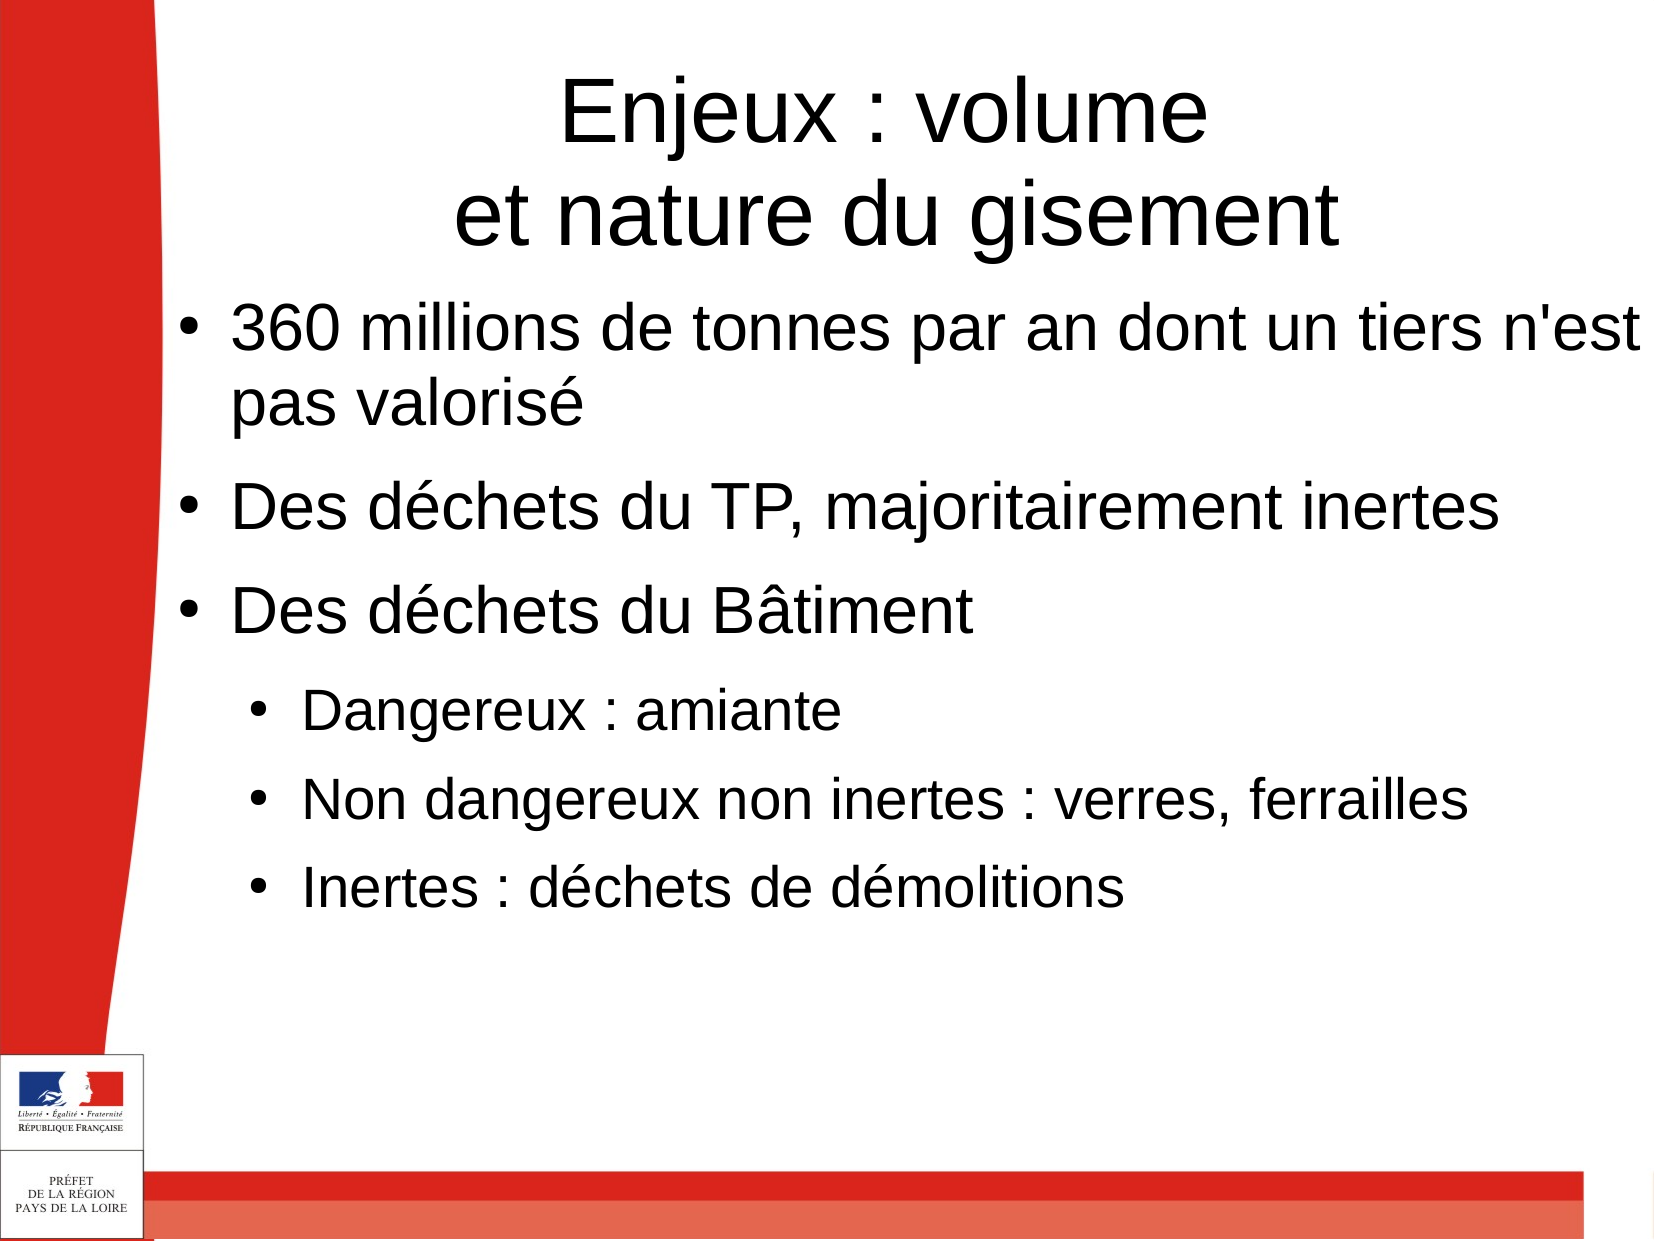

# Enjeux : volume et nature du gisement
360 millions de tonnes par an dont un tiers n'est pas valorisé
Des déchets du TP, majoritairement inertes
Des déchets du Bâtiment
Dangereux : amiante
Non dangereux non inertes : verres, ferrailles
Inertes : déchets de démolitions